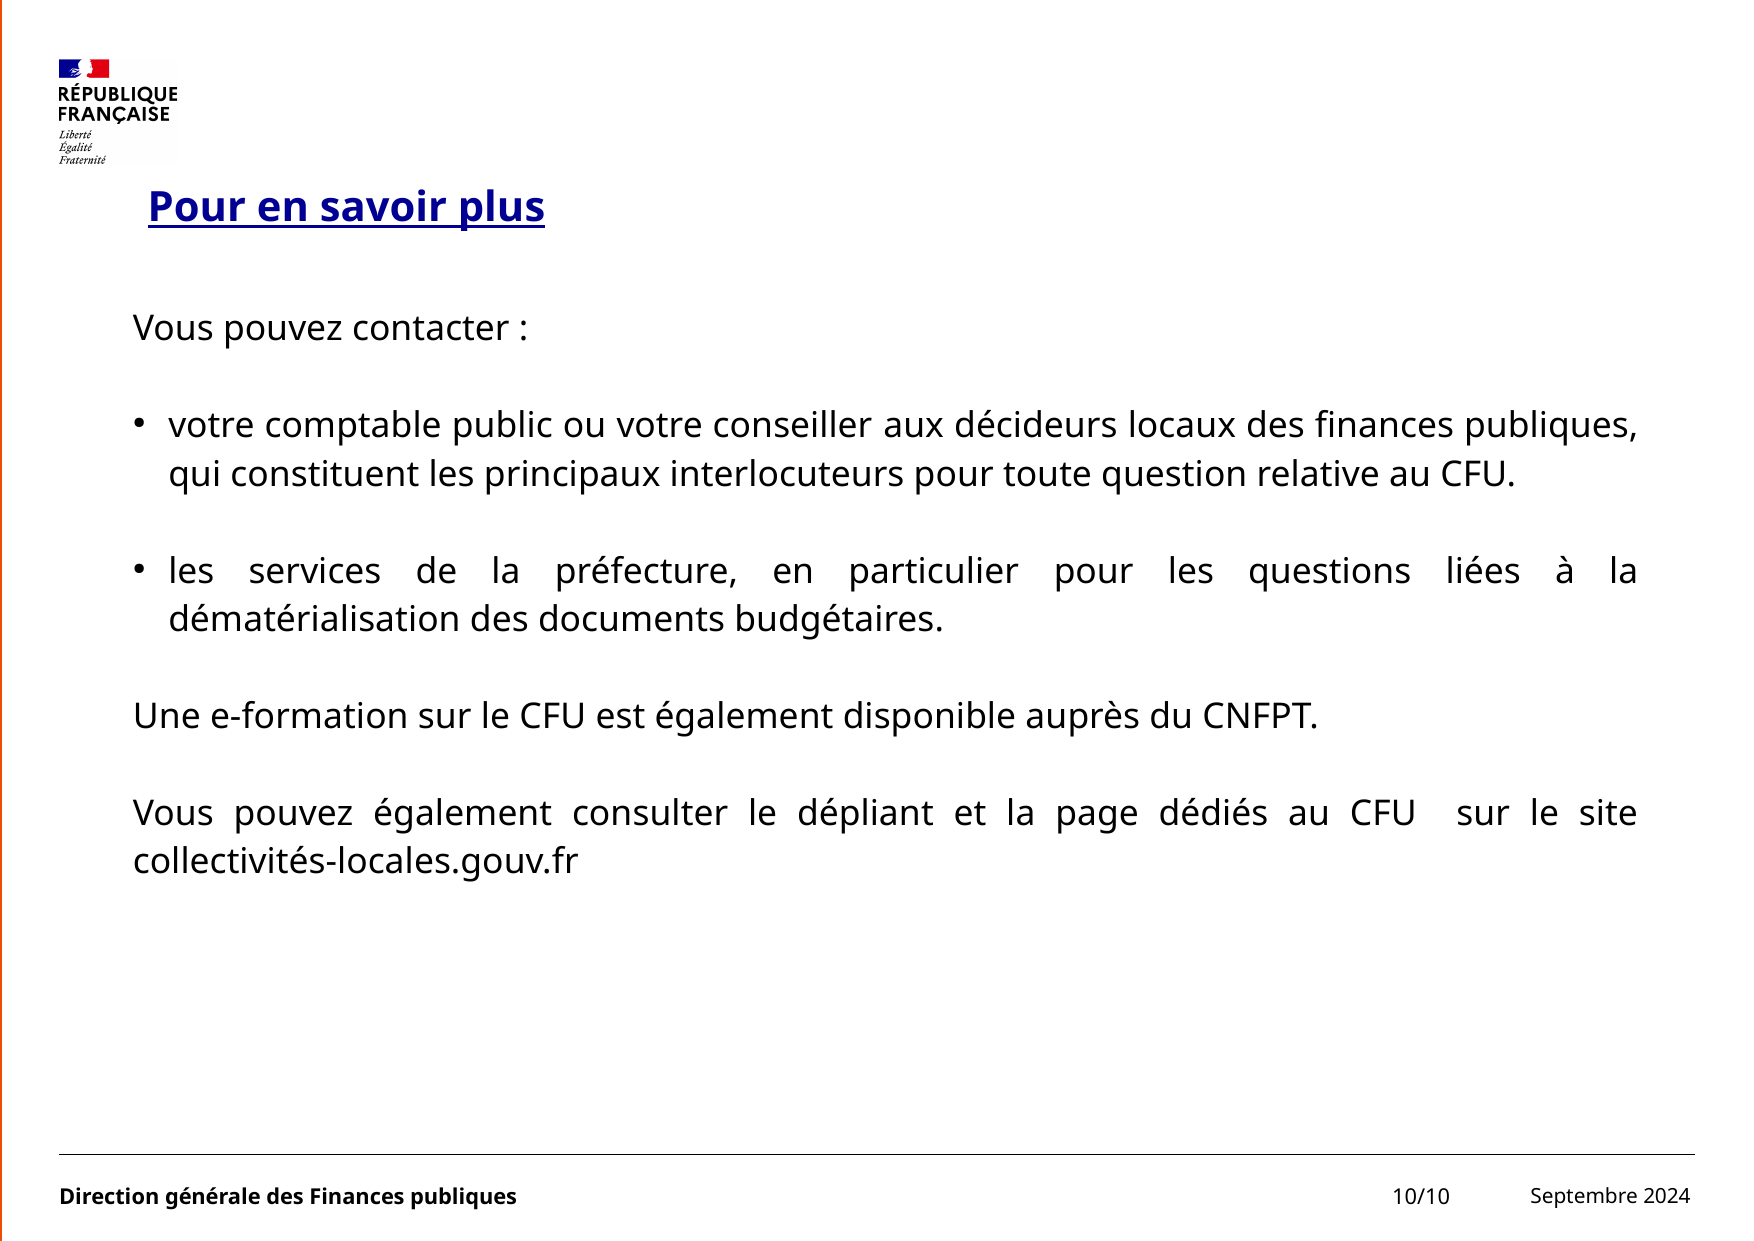

Pour en savoir plus
Vous pouvez contacter :
votre comptable public ou votre conseiller aux décideurs locaux des finances publiques, qui constituent les principaux interlocuteurs pour toute question relative au CFU.
les services de la préfecture, en particulier pour les questions liées à la dématérialisation des documents budgétaires.
Une e-formation sur le CFU est également disponible auprès du CNFPT.
Vous pouvez également consulter le dépliant et la page dédiés au CFU sur le site collectivités-locales.gouv.fr